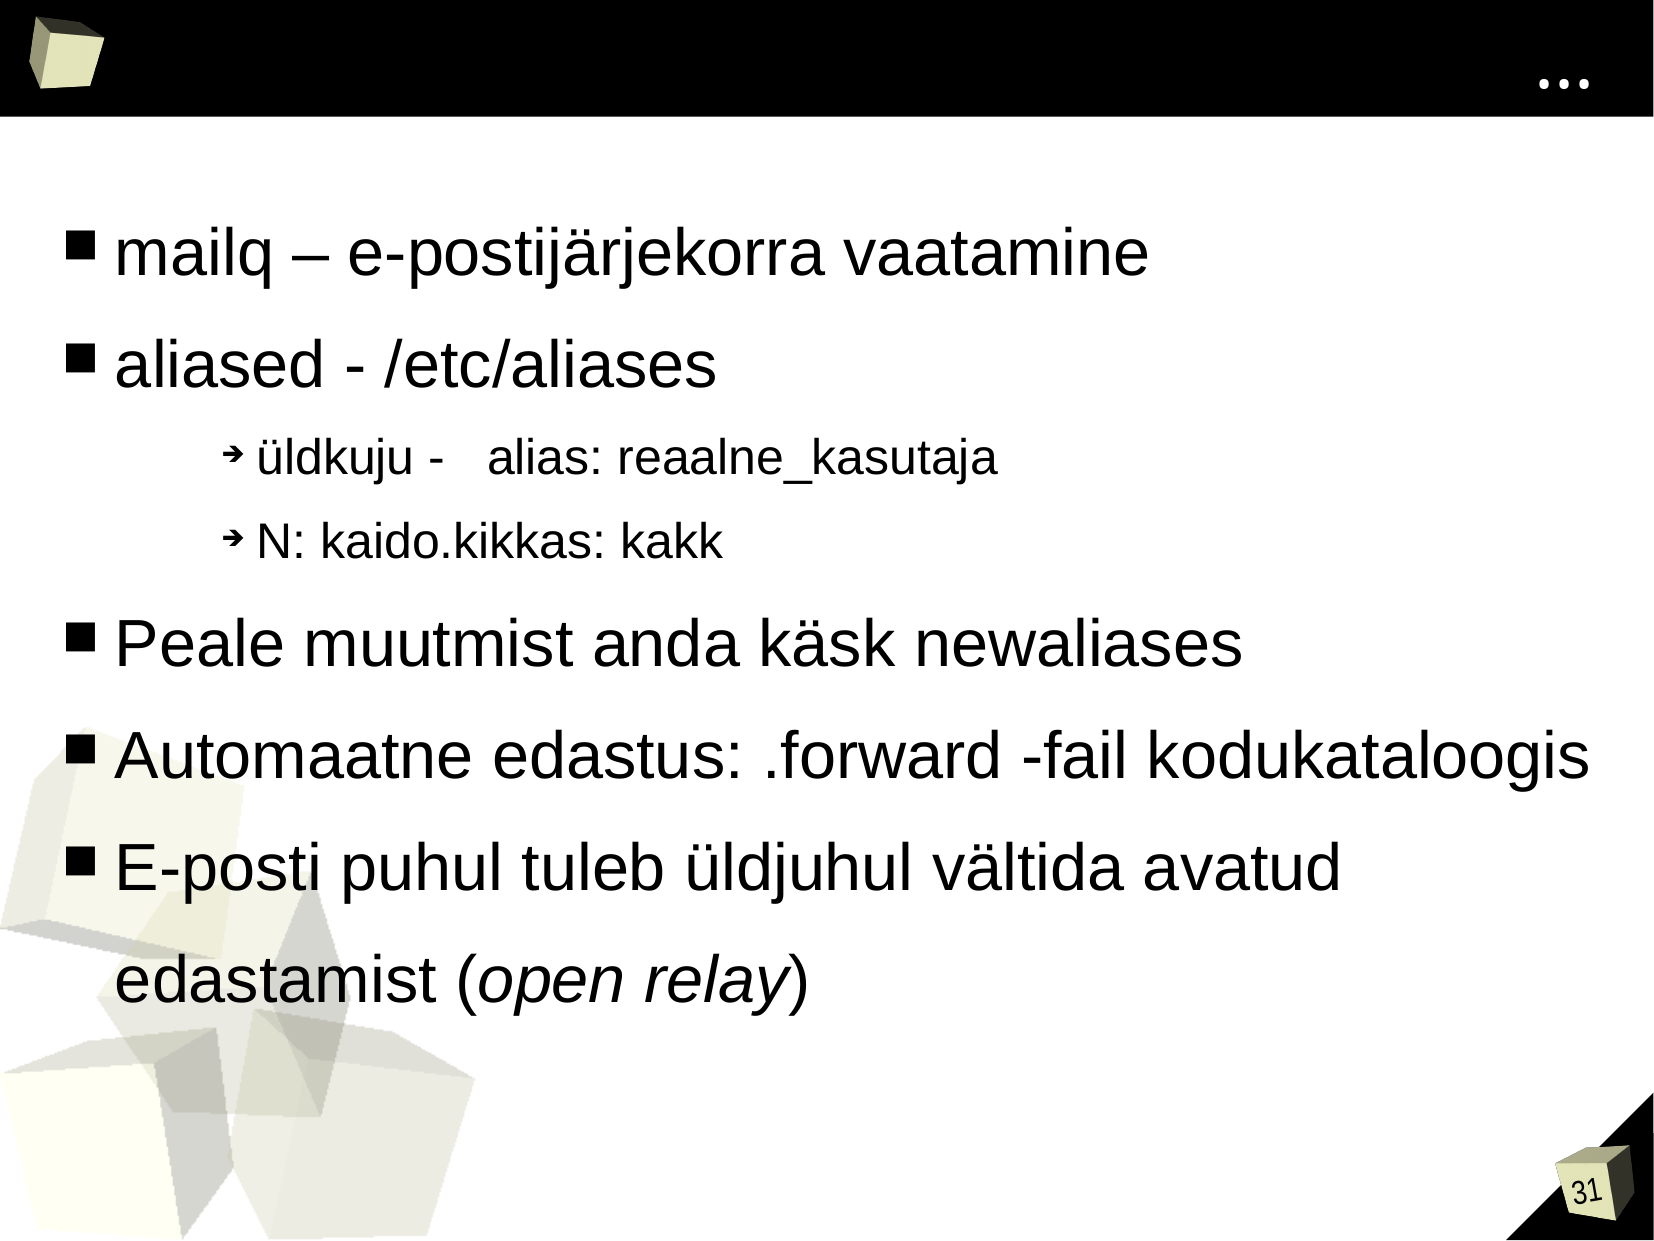

# ...
mailq – e-postijärjekorra vaatamine
aliased - /etc/aliases
üldkuju - alias: reaalne_kasutaja
N: kaido.kikkas: kakk
Peale muutmist anda käsk newaliases
Automaatne edastus: .forward -fail kodukataloogis
E-posti puhul tuleb üldjuhul vältida avatud edastamist (open relay)